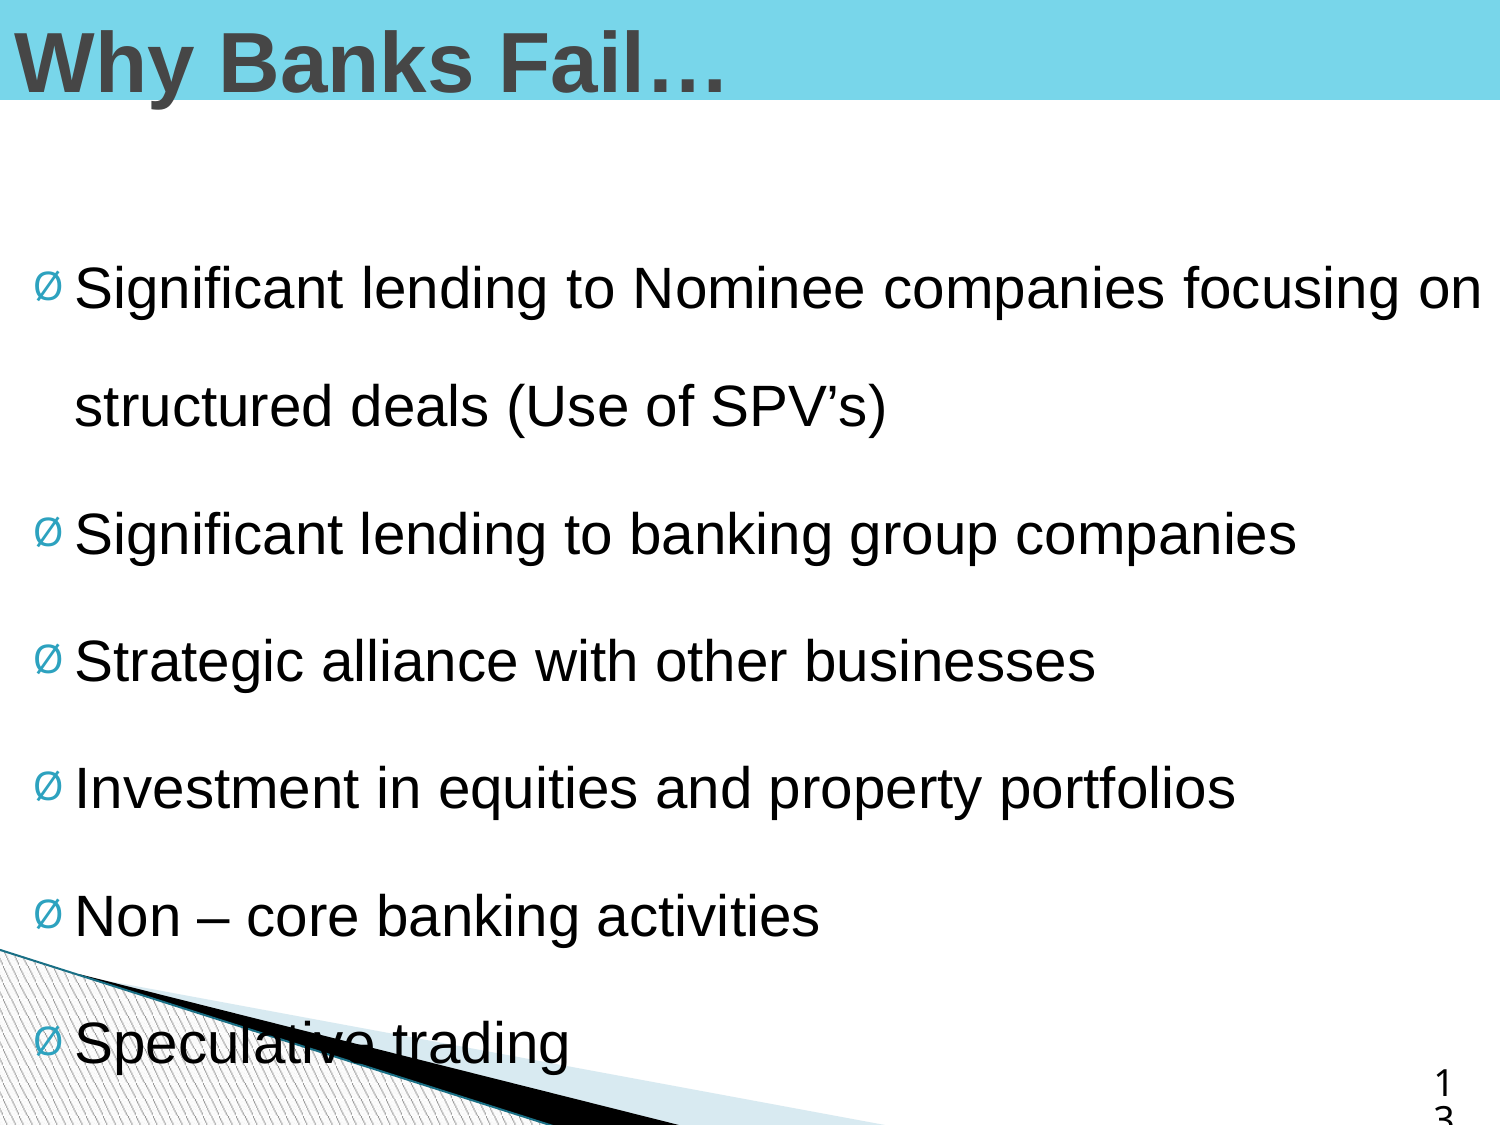

Why Banks Fail…
# Significant lending to Nominee companies focusing on structured deals (Use of SPV’s)
Significant lending to banking group companies
Strategic alliance with other businesses
Investment in equities and property portfolios
Non – core banking activities
Speculative trading